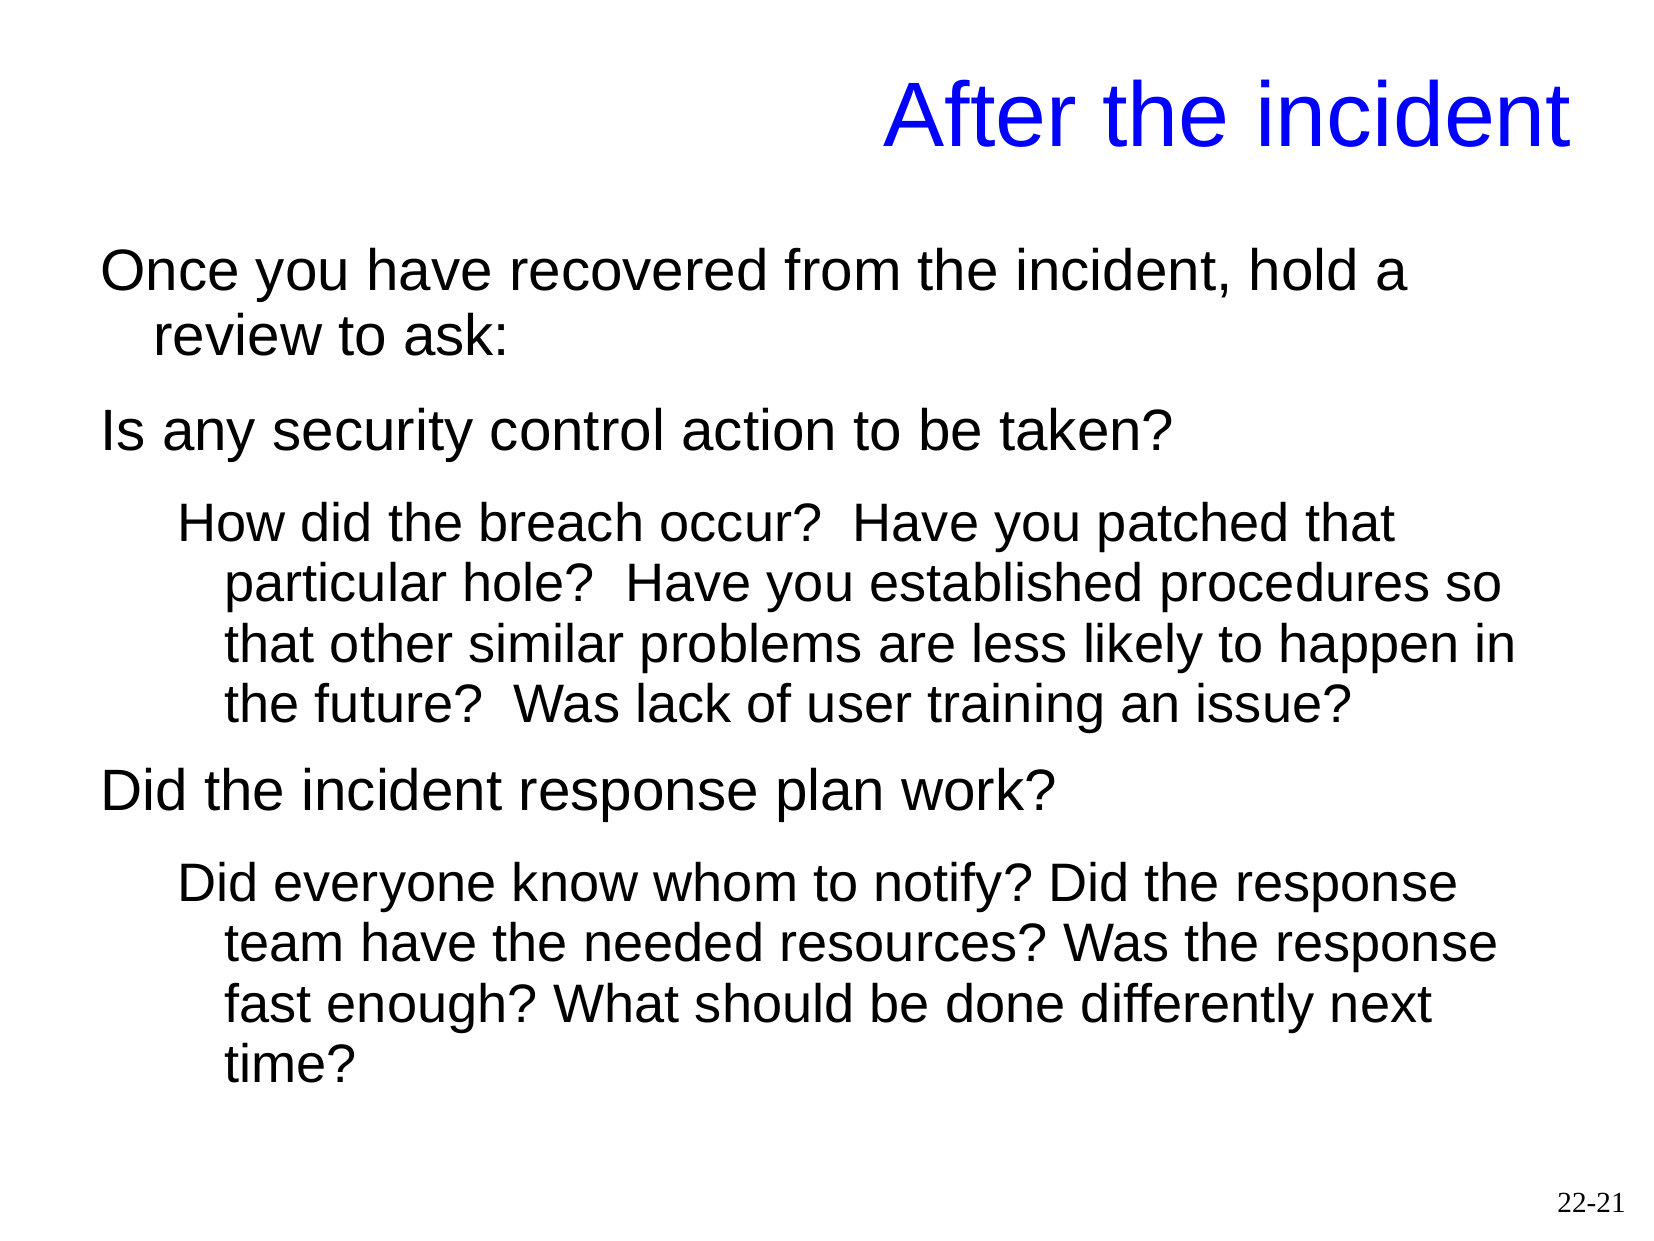

# After the incident
Once you have recovered from the incident, hold a review to ask:
Is any security control action to be taken?
How did the breach occur? Have you patched that particular hole? Have you established procedures so that other similar problems are less likely to happen in the future? Was lack of user training an issue?
Did the incident response plan work?
Did everyone know whom to notify? Did the response team have the needed resources? Was the response fast enough? What should be done differently next time?